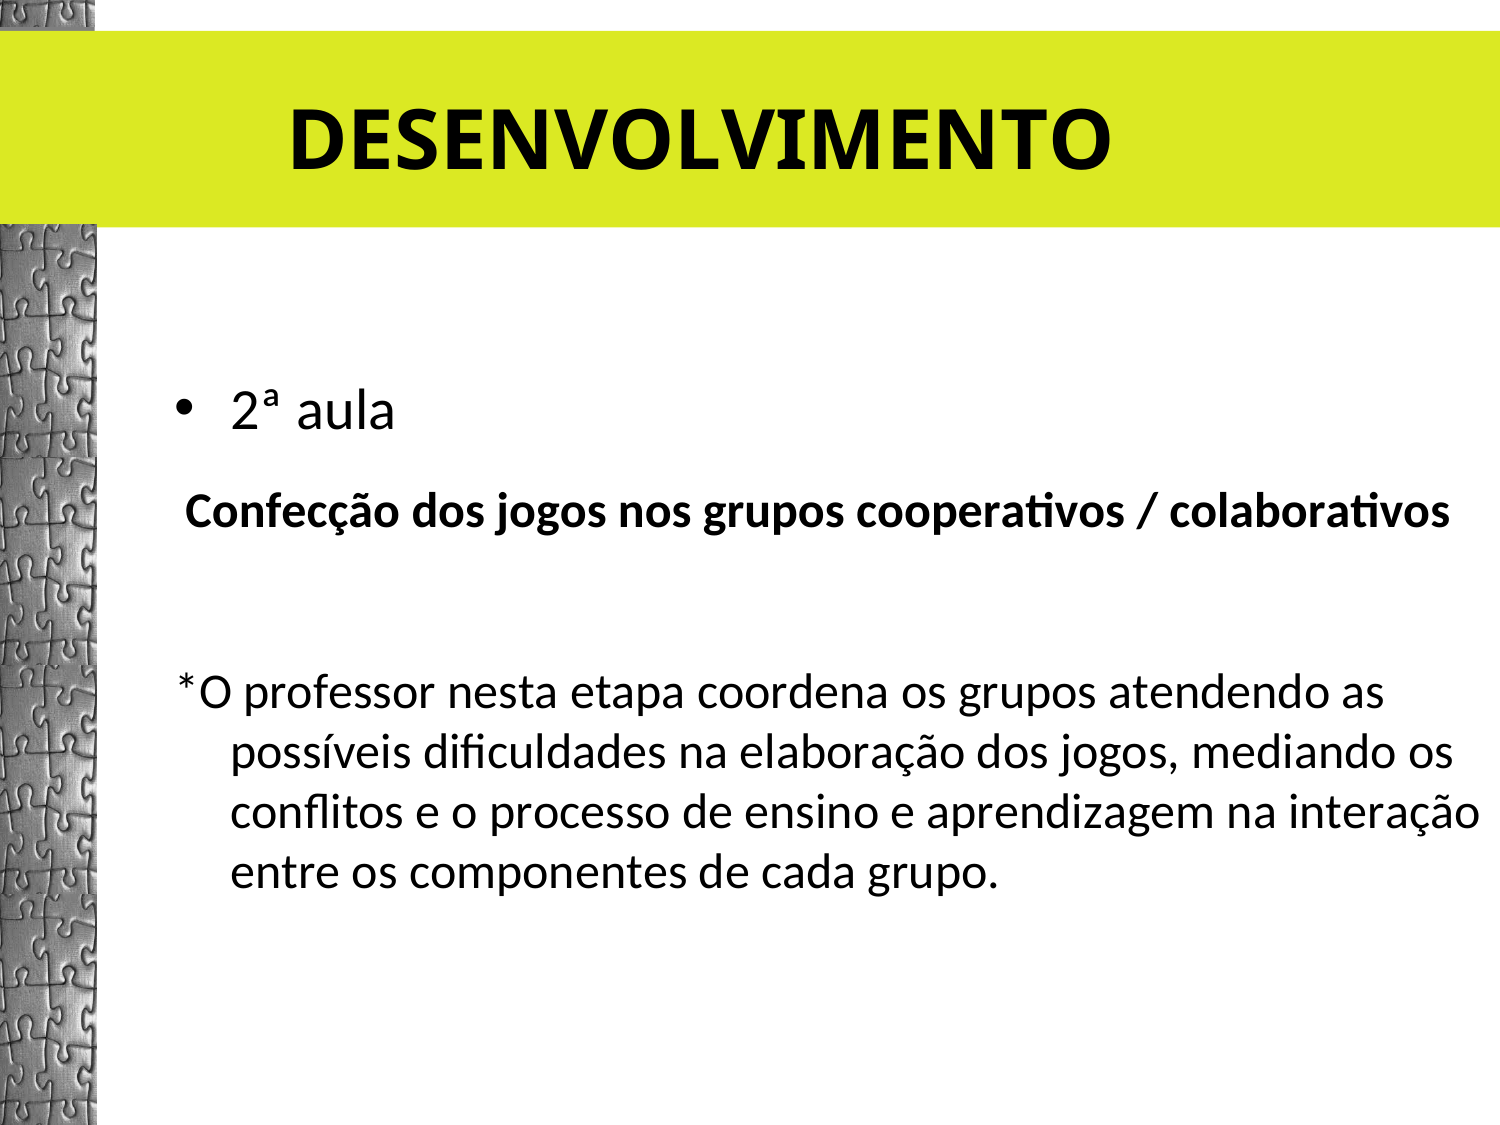

# DESENVOLVIMENTO
2ª aula
 Confecção dos jogos nos grupos cooperativos / colaborativos
*O professor nesta etapa coordena os grupos atendendo as possíveis dificuldades na elaboração dos jogos, mediando os conflitos e o processo de ensino e aprendizagem na interação entre os componentes de cada grupo.